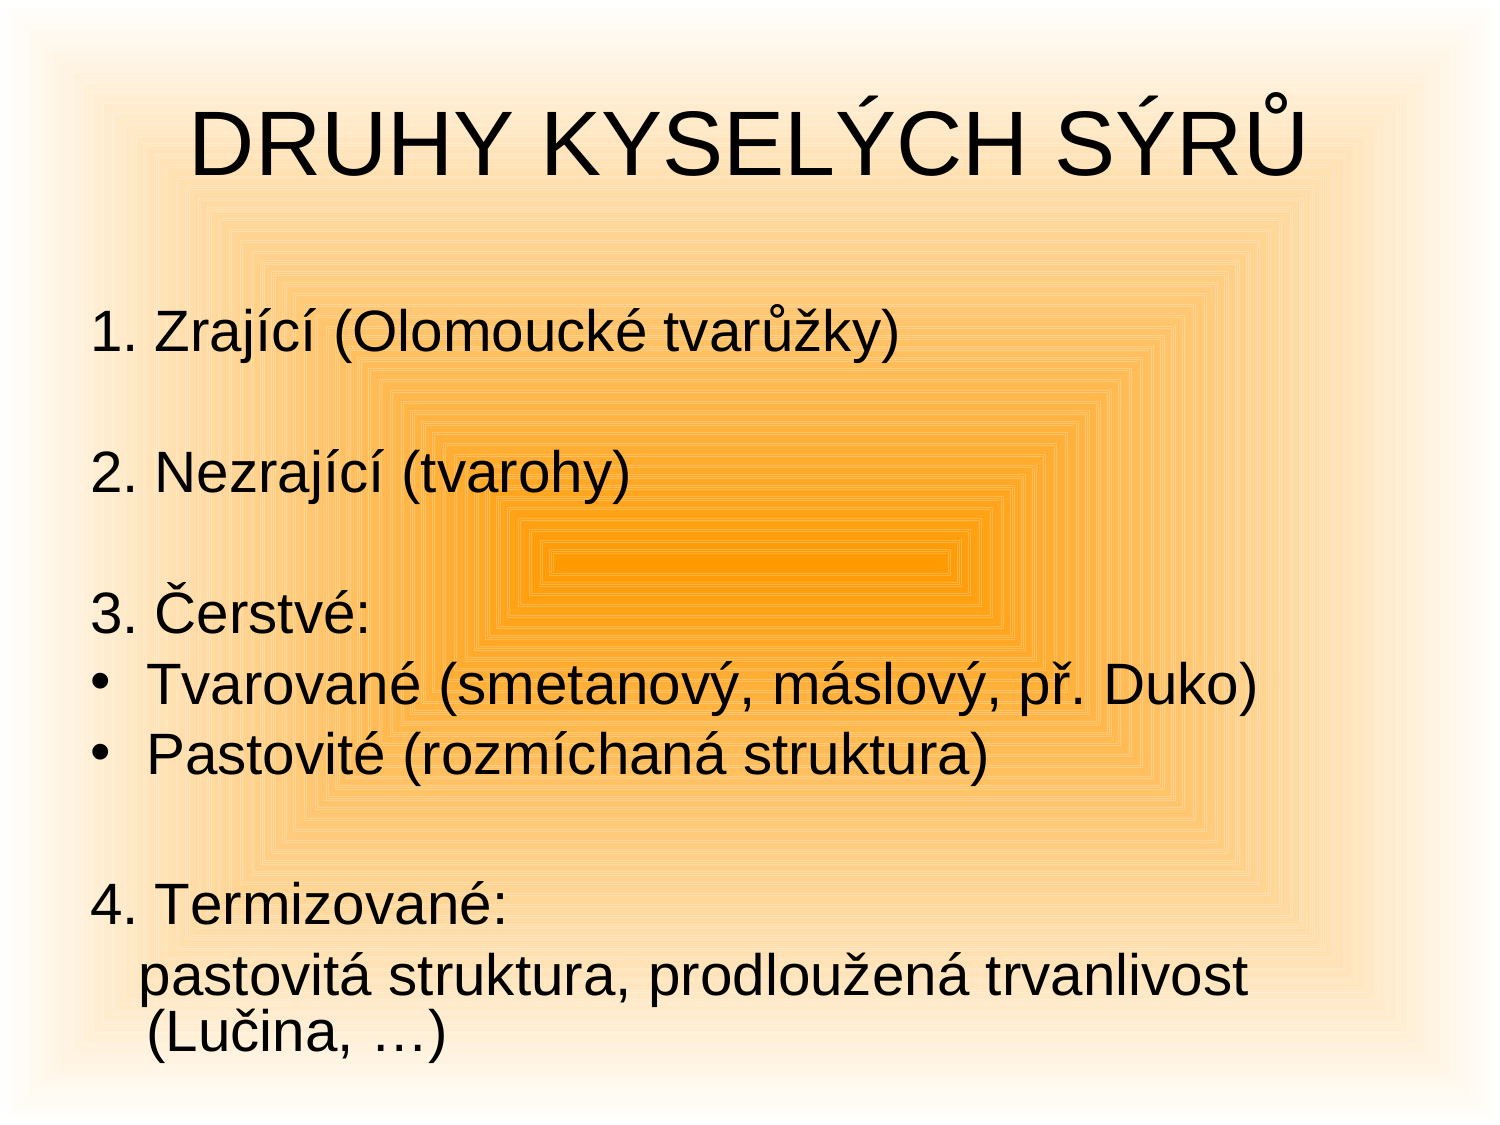

# DRUHY KYSELÝCH SÝRŮ
1. Zrající (Olomoucké tvarůžky)
2. Nezrající (tvarohy)
3. Čerstvé:
Tvarované (smetanový, máslový, př. Duko)
Pastovité (rozmíchaná struktura)
4. Termizované:
 pastovitá struktura, prodloužená trvanlivost (Lučina, …)